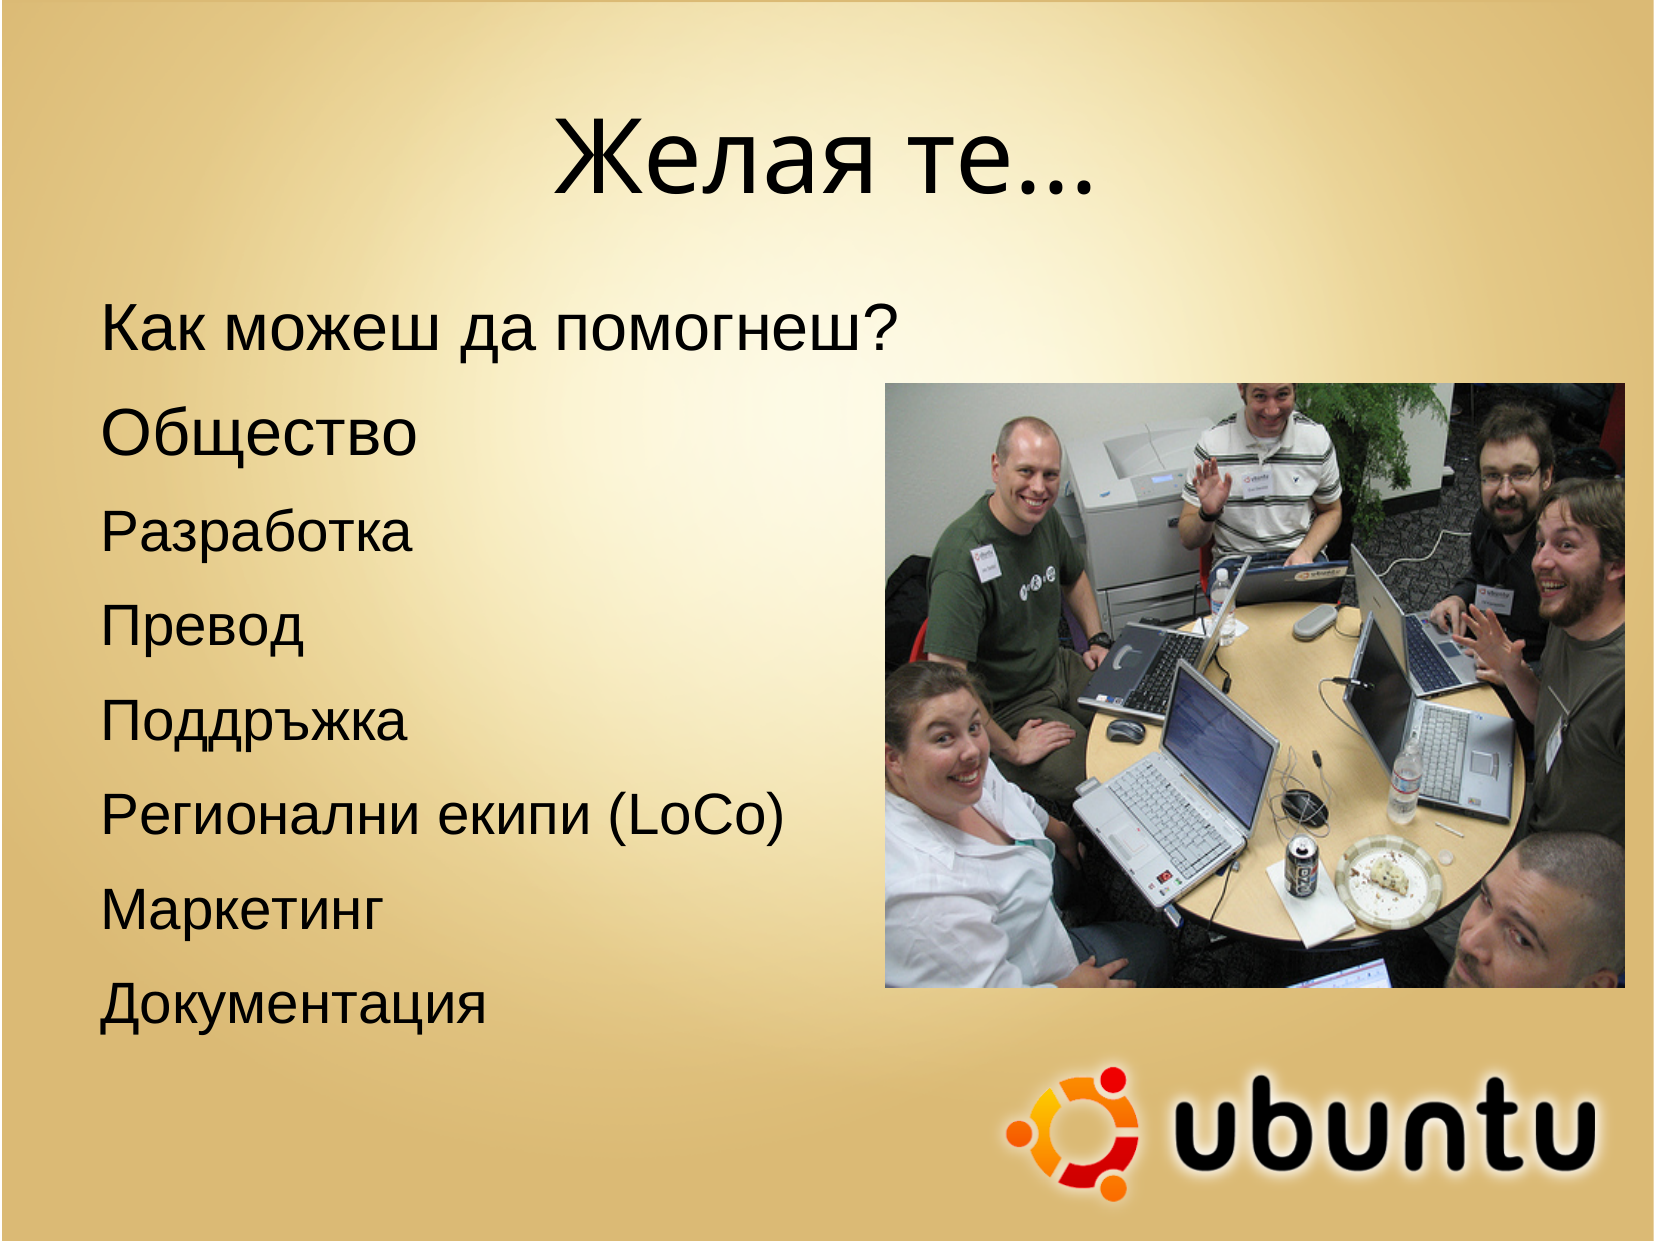

# Желая те...
Как можеш да помогнеш?
Общество
Разработка
Превод
Поддръжка
Регионални екипи (LoCo)
Маркетинг
Документация